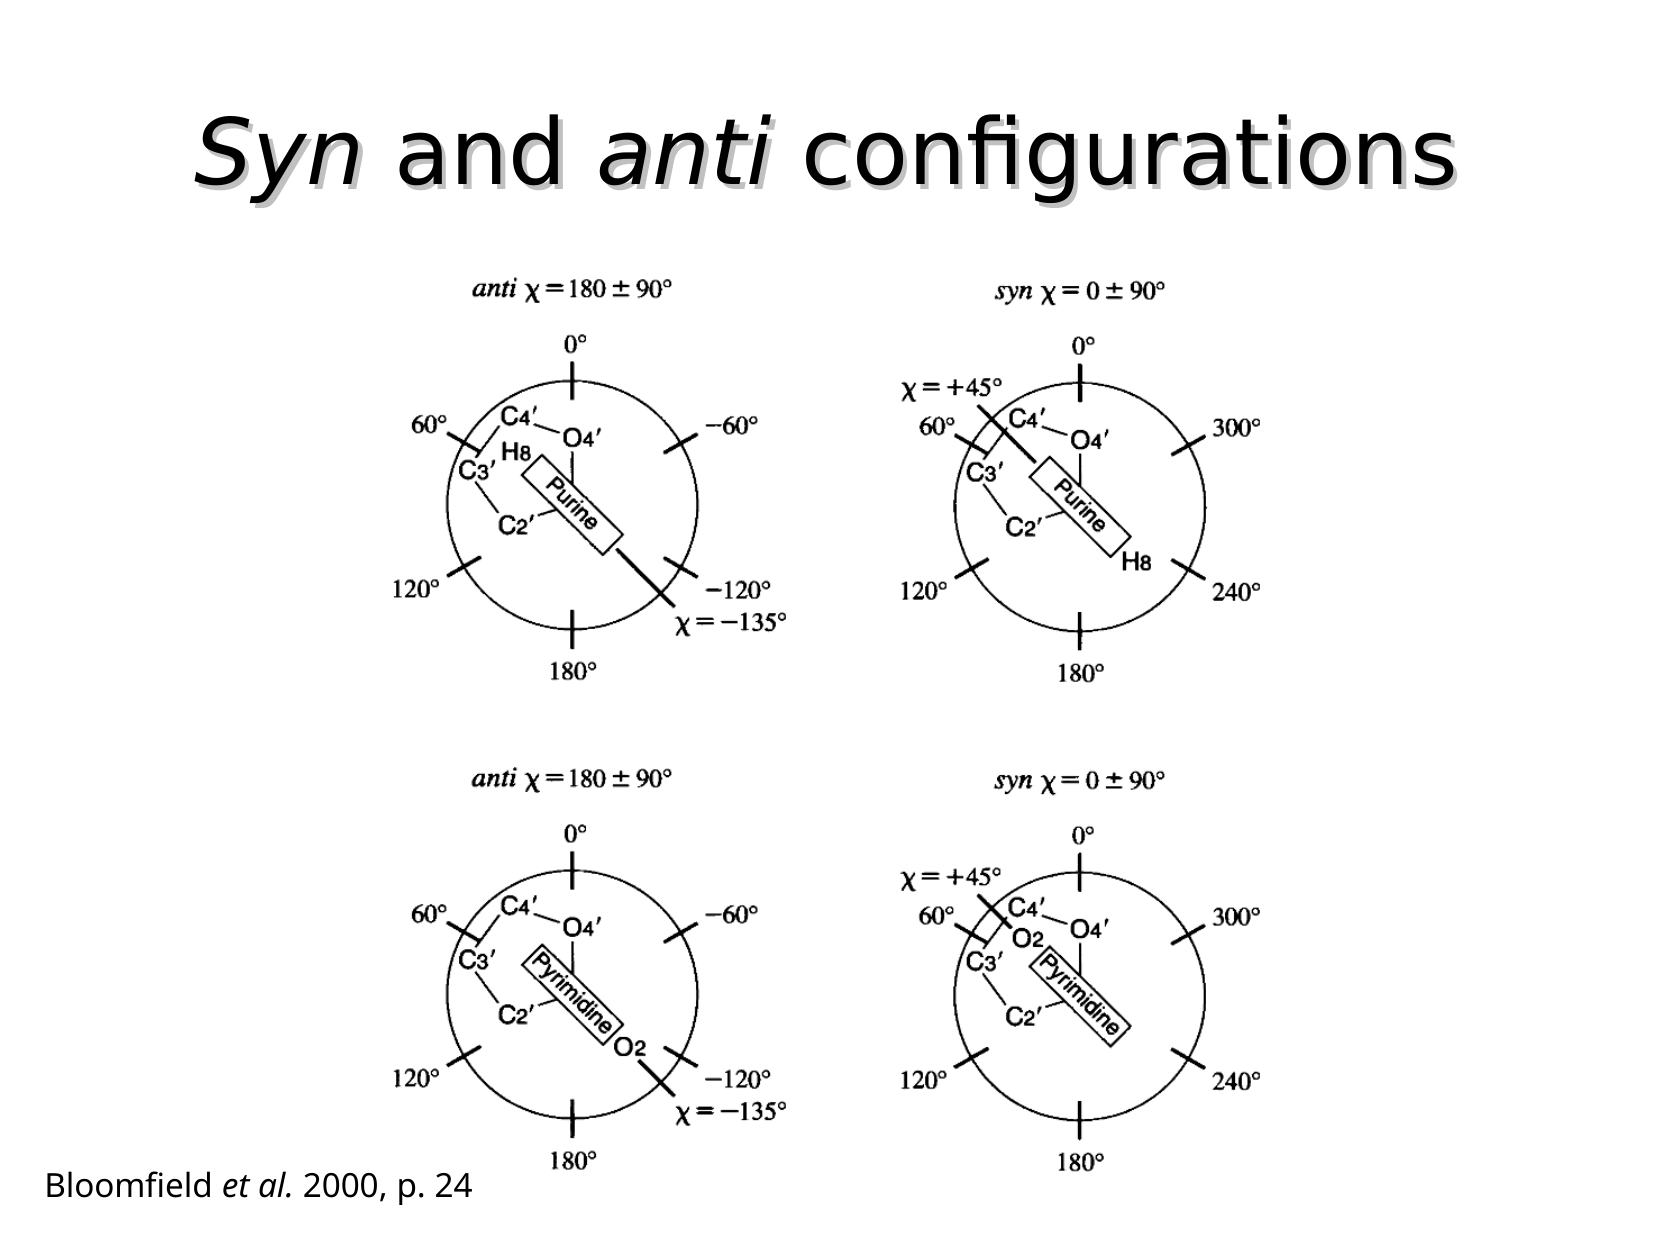

# Syn and anti configurations
Bloomfield et al. 2000, p. 24